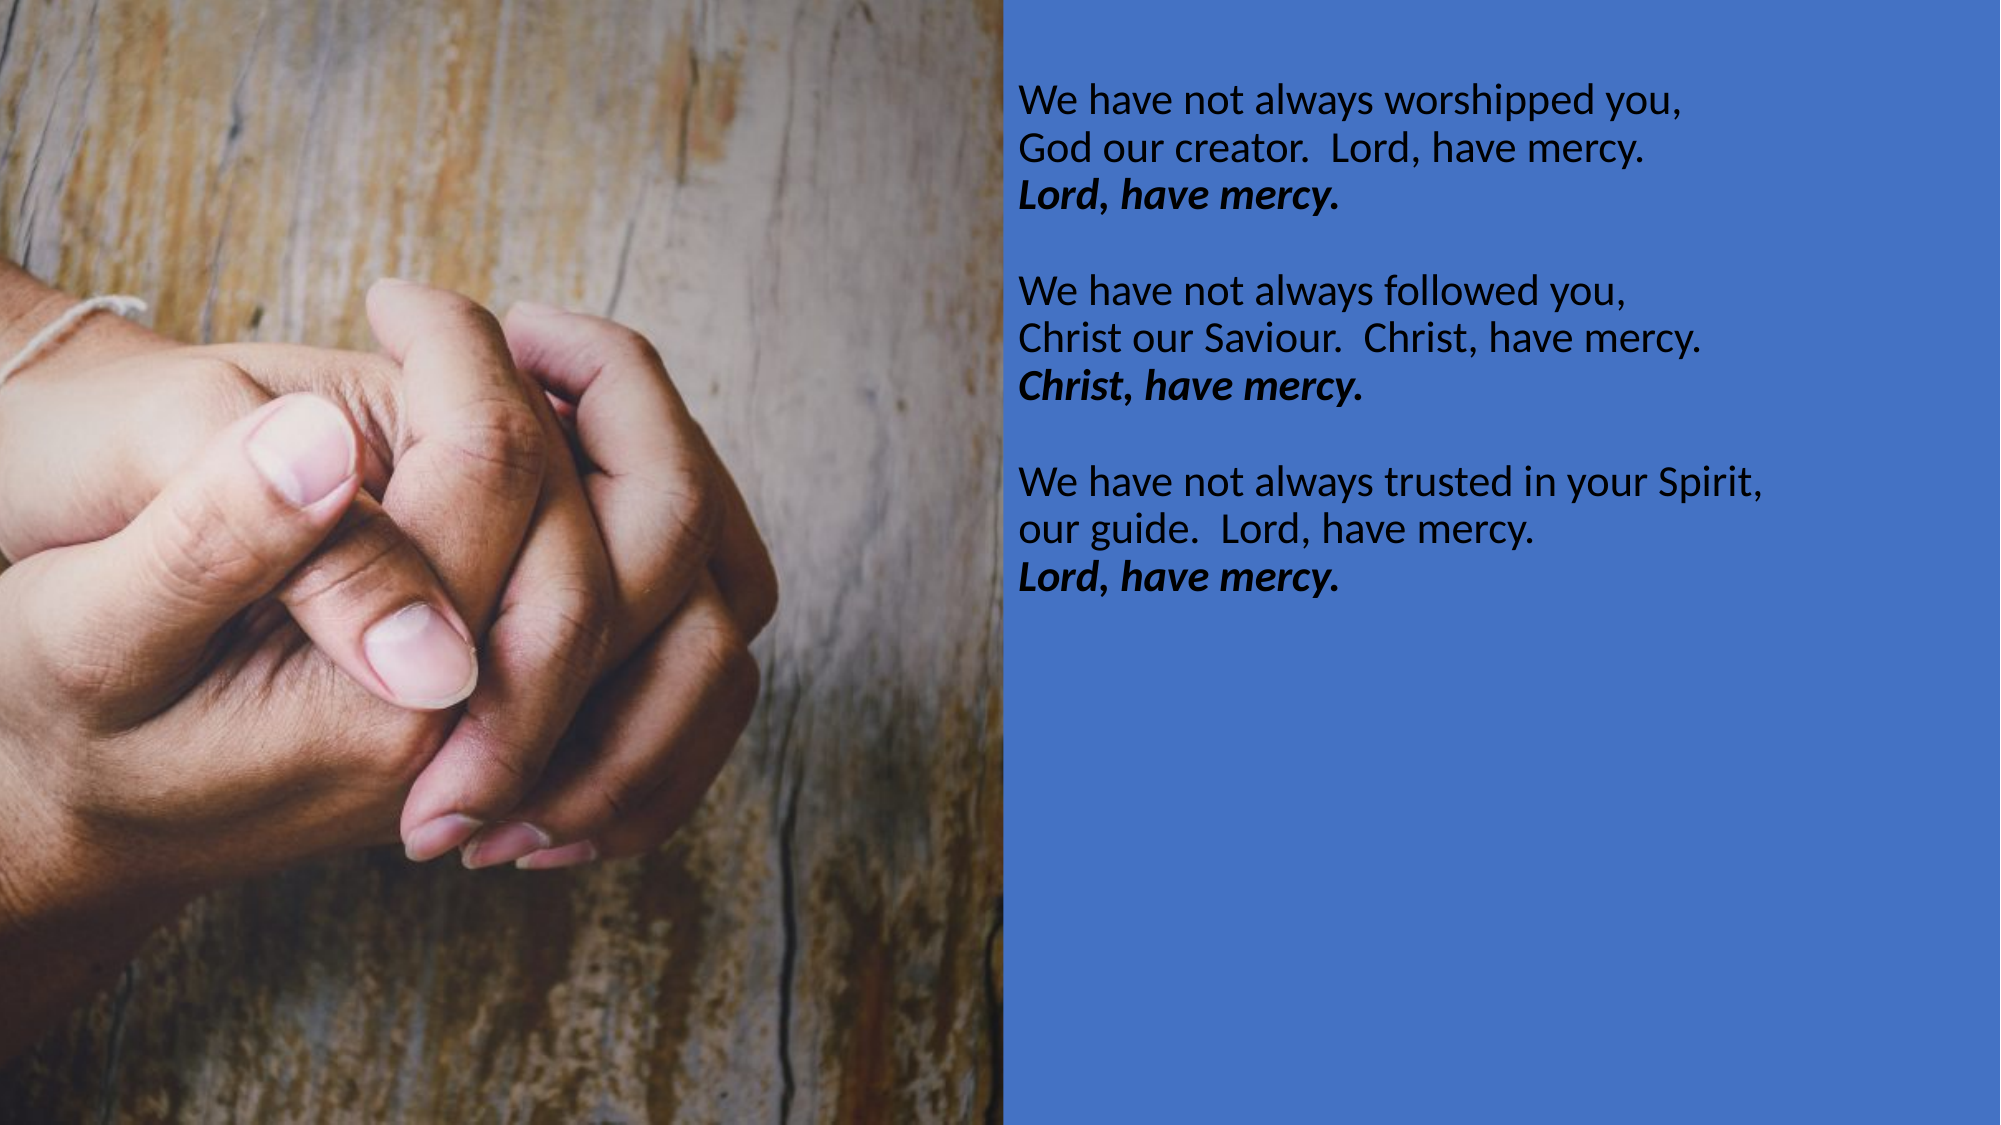

# We have not always worshipped you,
God our creator. Lord, have mercy.
Lord, have mercy.
We have not always followed you,
Christ our Saviour. Christ, have mercy.
Christ, have mercy.
We have not always trusted in your Spirit,
our guide. Lord, have mercy.
Lord, have mercy.